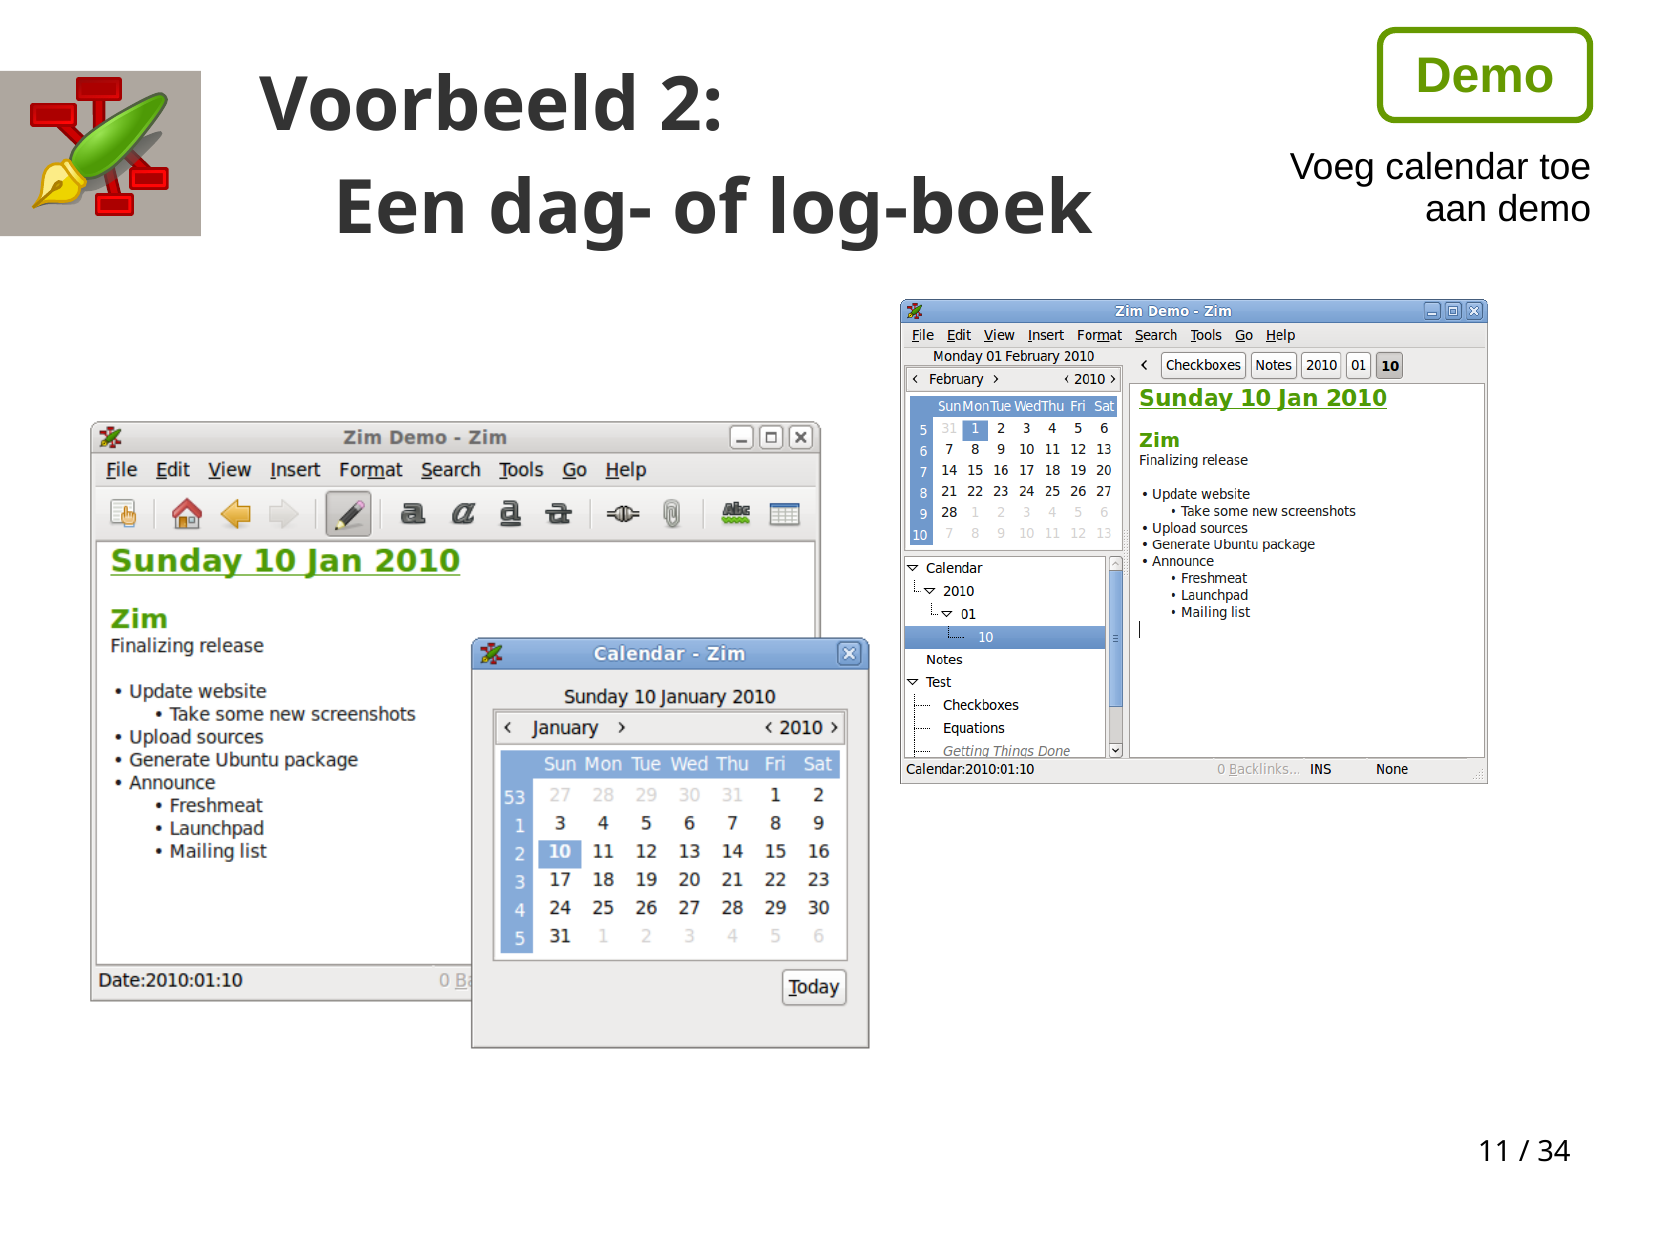

Demo
# Voorbeeld 2: Een dag- of log-boek
Voeg calendar toe aan demo
11